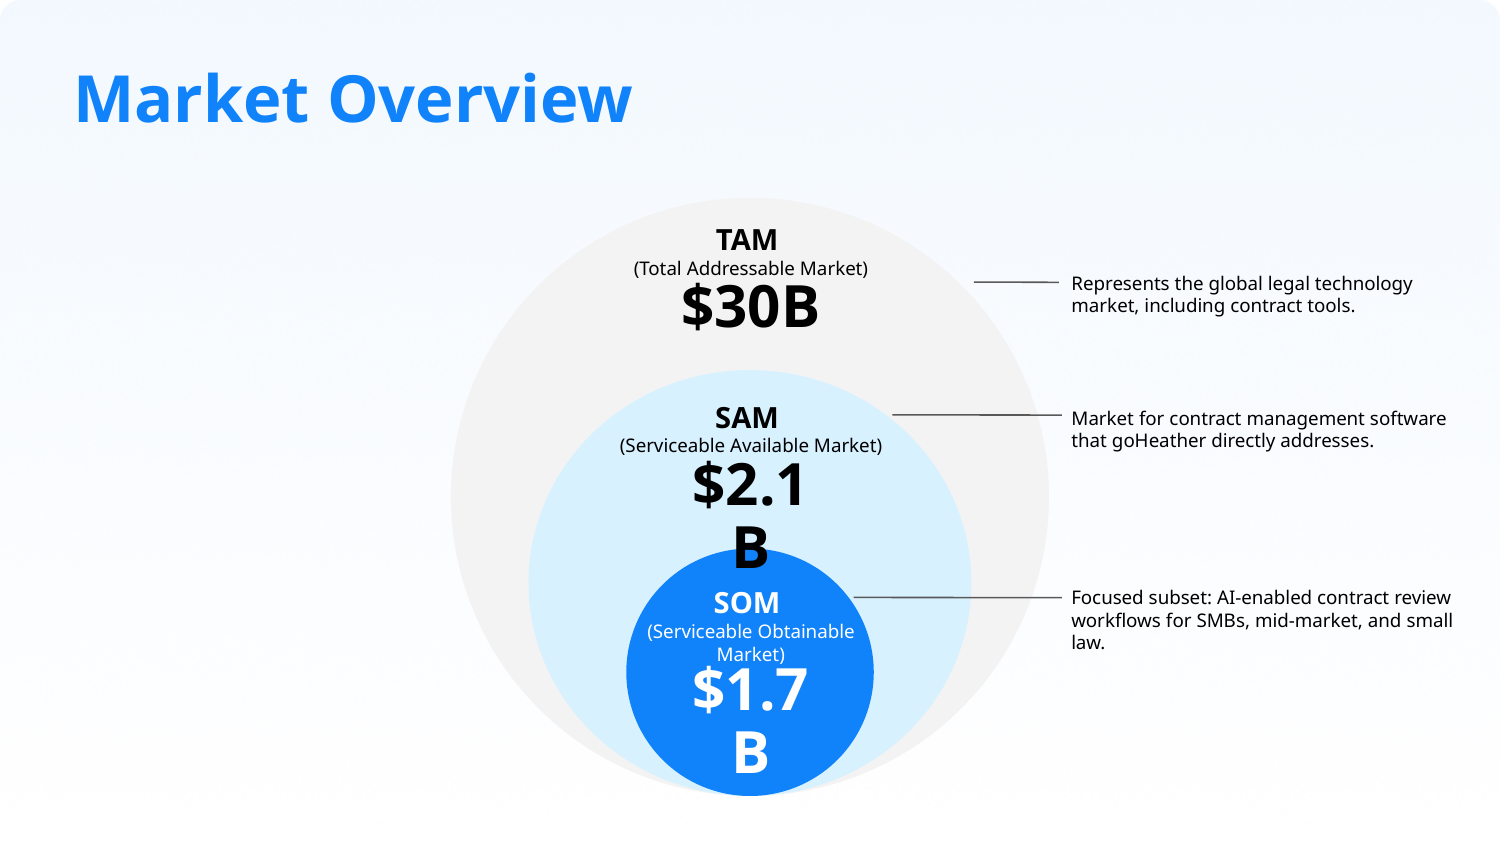

Market Overview
TAM
(Total Addressable Market)
Represents the global legal technology market, including contract tools.
# $30B
SAM
(Serviceable Available Market)
Market for contract management software that goHeather directly addresses.​
$2.1B
SOM
(Serviceable Obtainable Market)​
Focused subset: AI-enabled contract review workflows for SMBs, mid-market, and small law.​
$1.7B